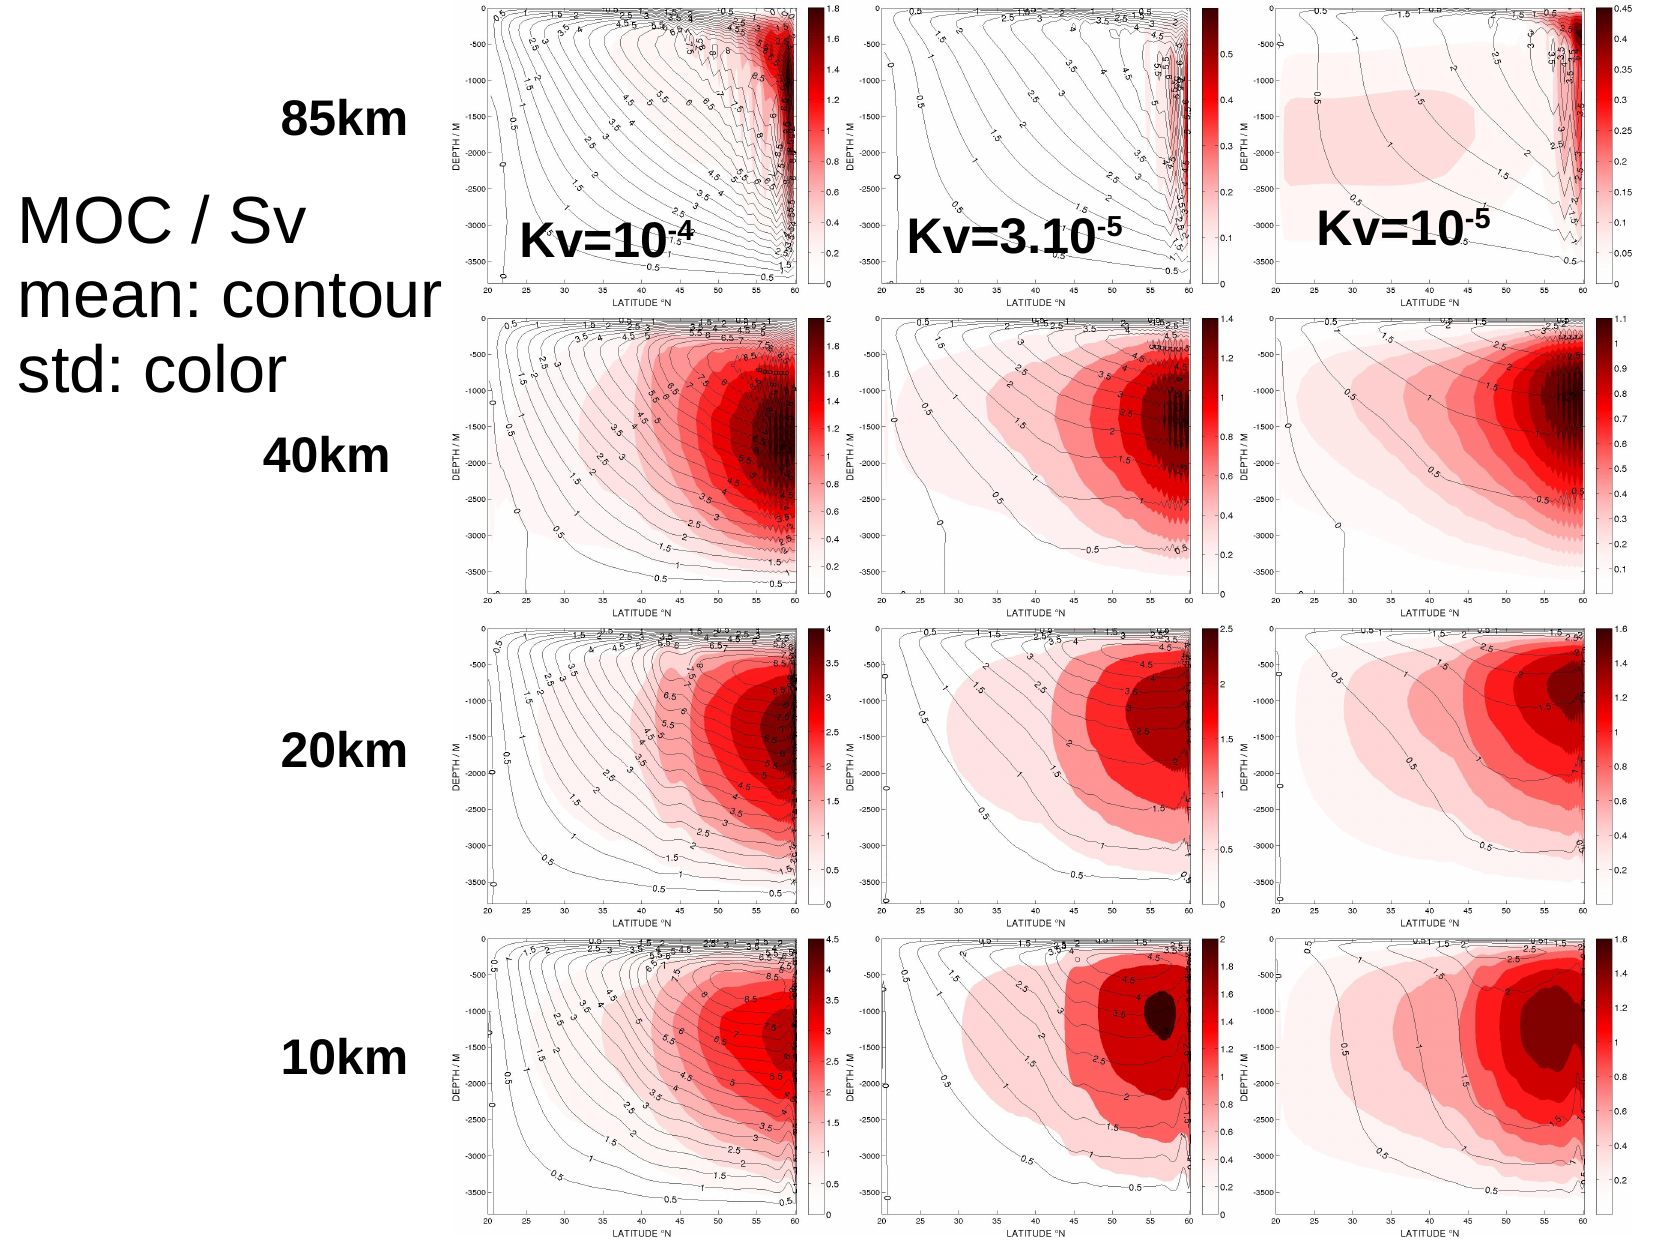

85km
# MOC / Sv mean: contour std: color
Kv=10-5
Kv=3.10-5
Kv=10-4
40km
20km
10km